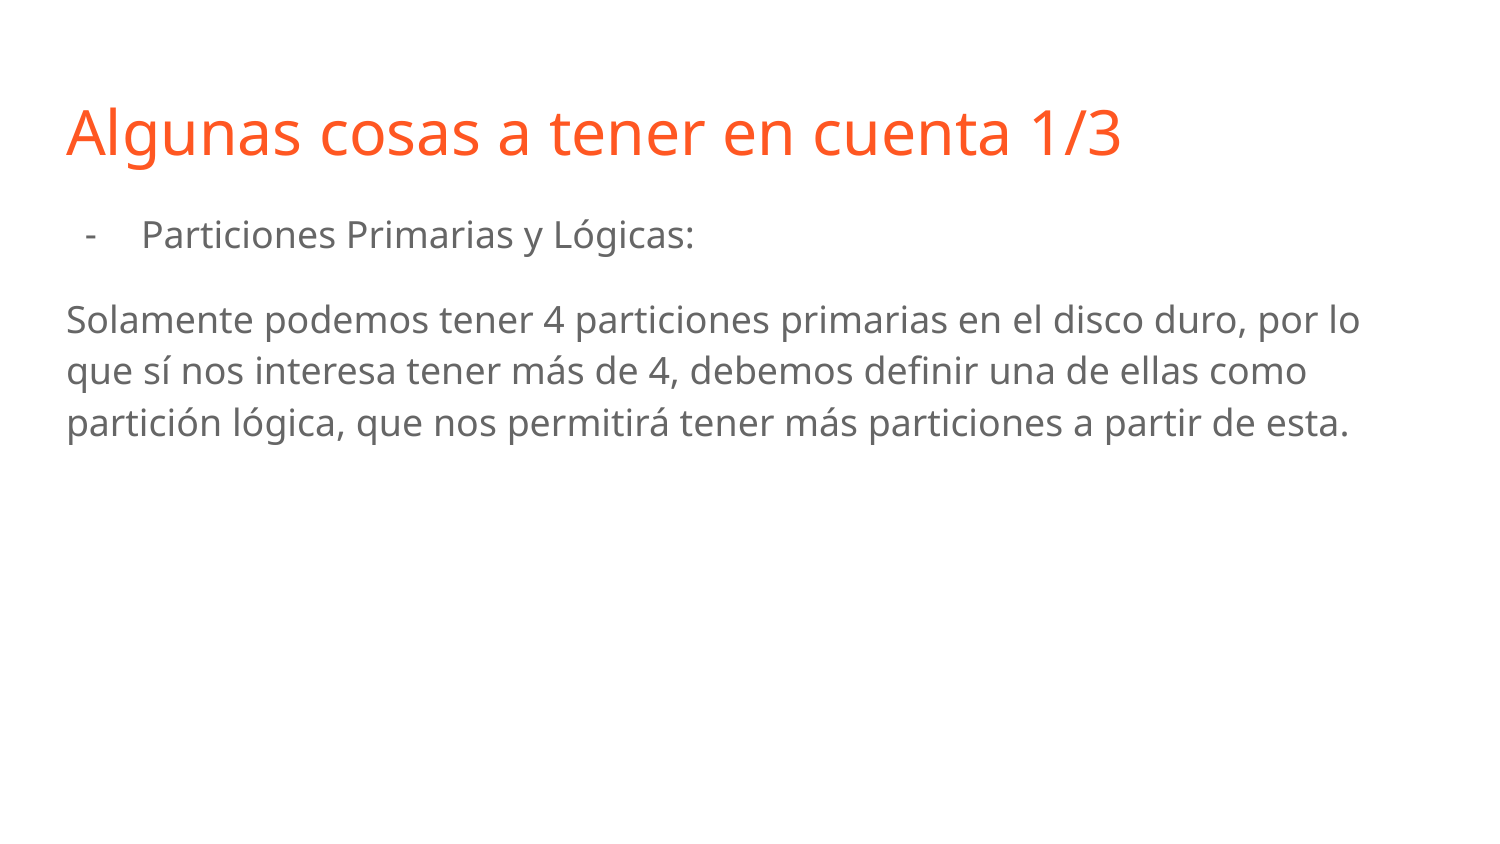

# Algunas cosas a tener en cuenta 1/3
Particiones Primarias y Lógicas:
Solamente podemos tener 4 particiones primarias en el disco duro, por lo que sí nos interesa tener más de 4, debemos definir una de ellas como partición lógica, que nos permitirá tener más particiones a partir de esta.